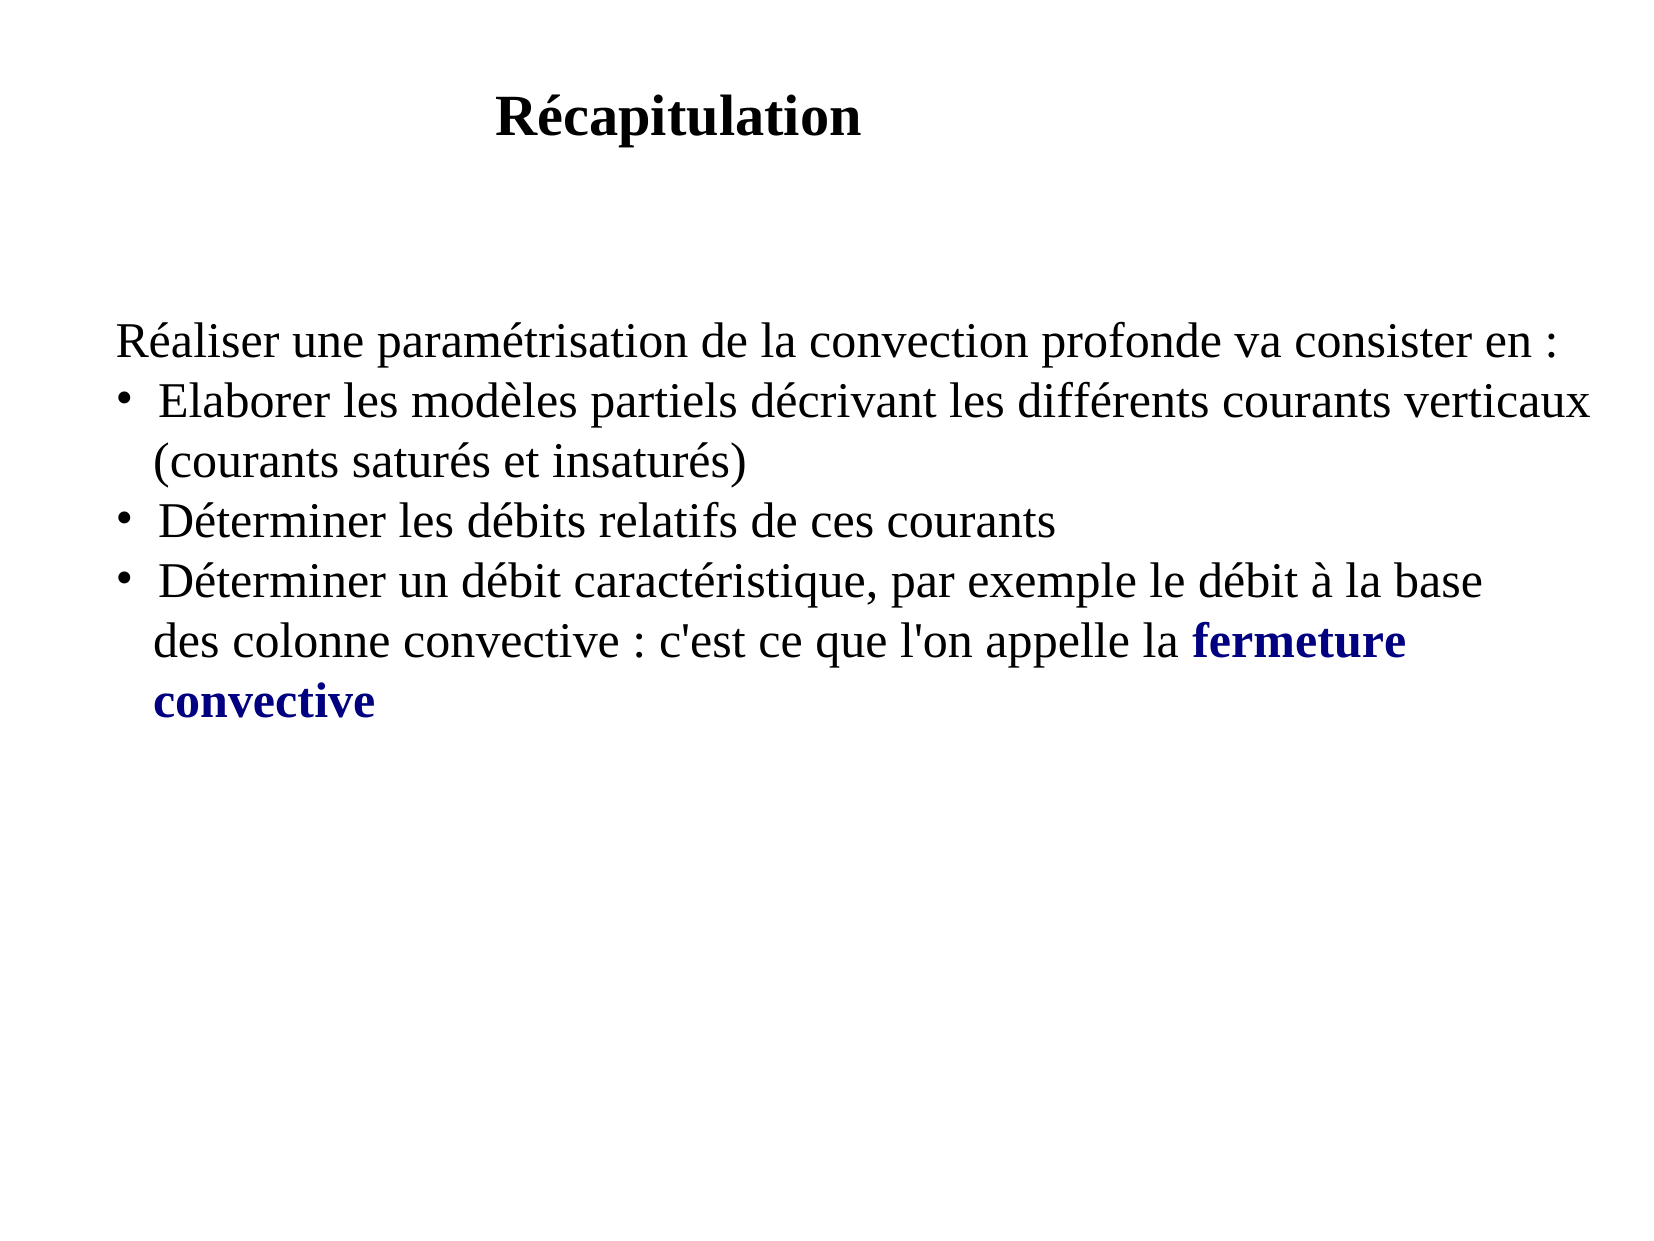

Récapitulation
Réaliser une paramétrisation de la convection profonde va consister en :
 Elaborer les modèles partiels décrivant les différents courants verticaux
 (courants saturés et insaturés)
 Déterminer les débits relatifs de ces courants
 Déterminer un débit caractéristique, par exemple le débit à la base
 des colonne convective : c'est ce que l'on appelle la fermeture
 convective